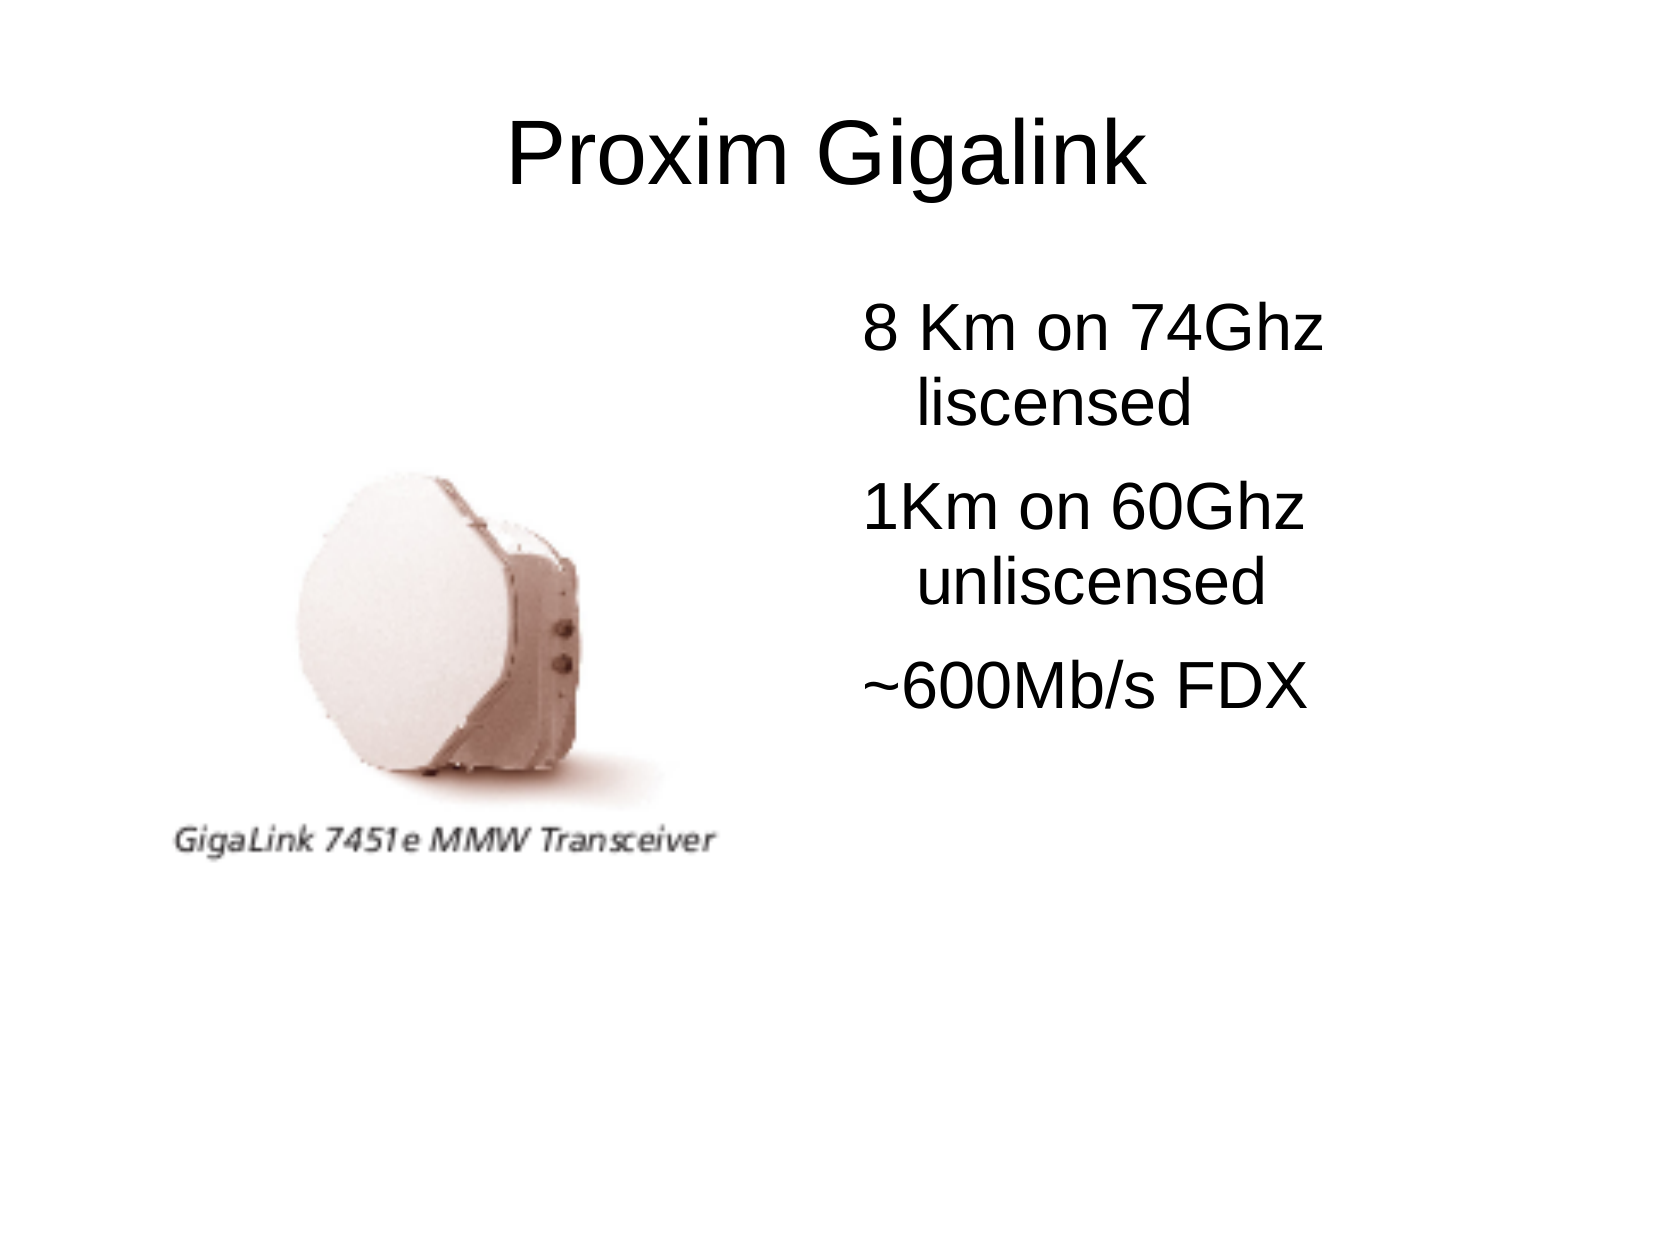

# Proxim Gigalink
8 Km on 74Ghz liscensed
1Km on 60Ghz unliscensed
~600Mb/s FDX